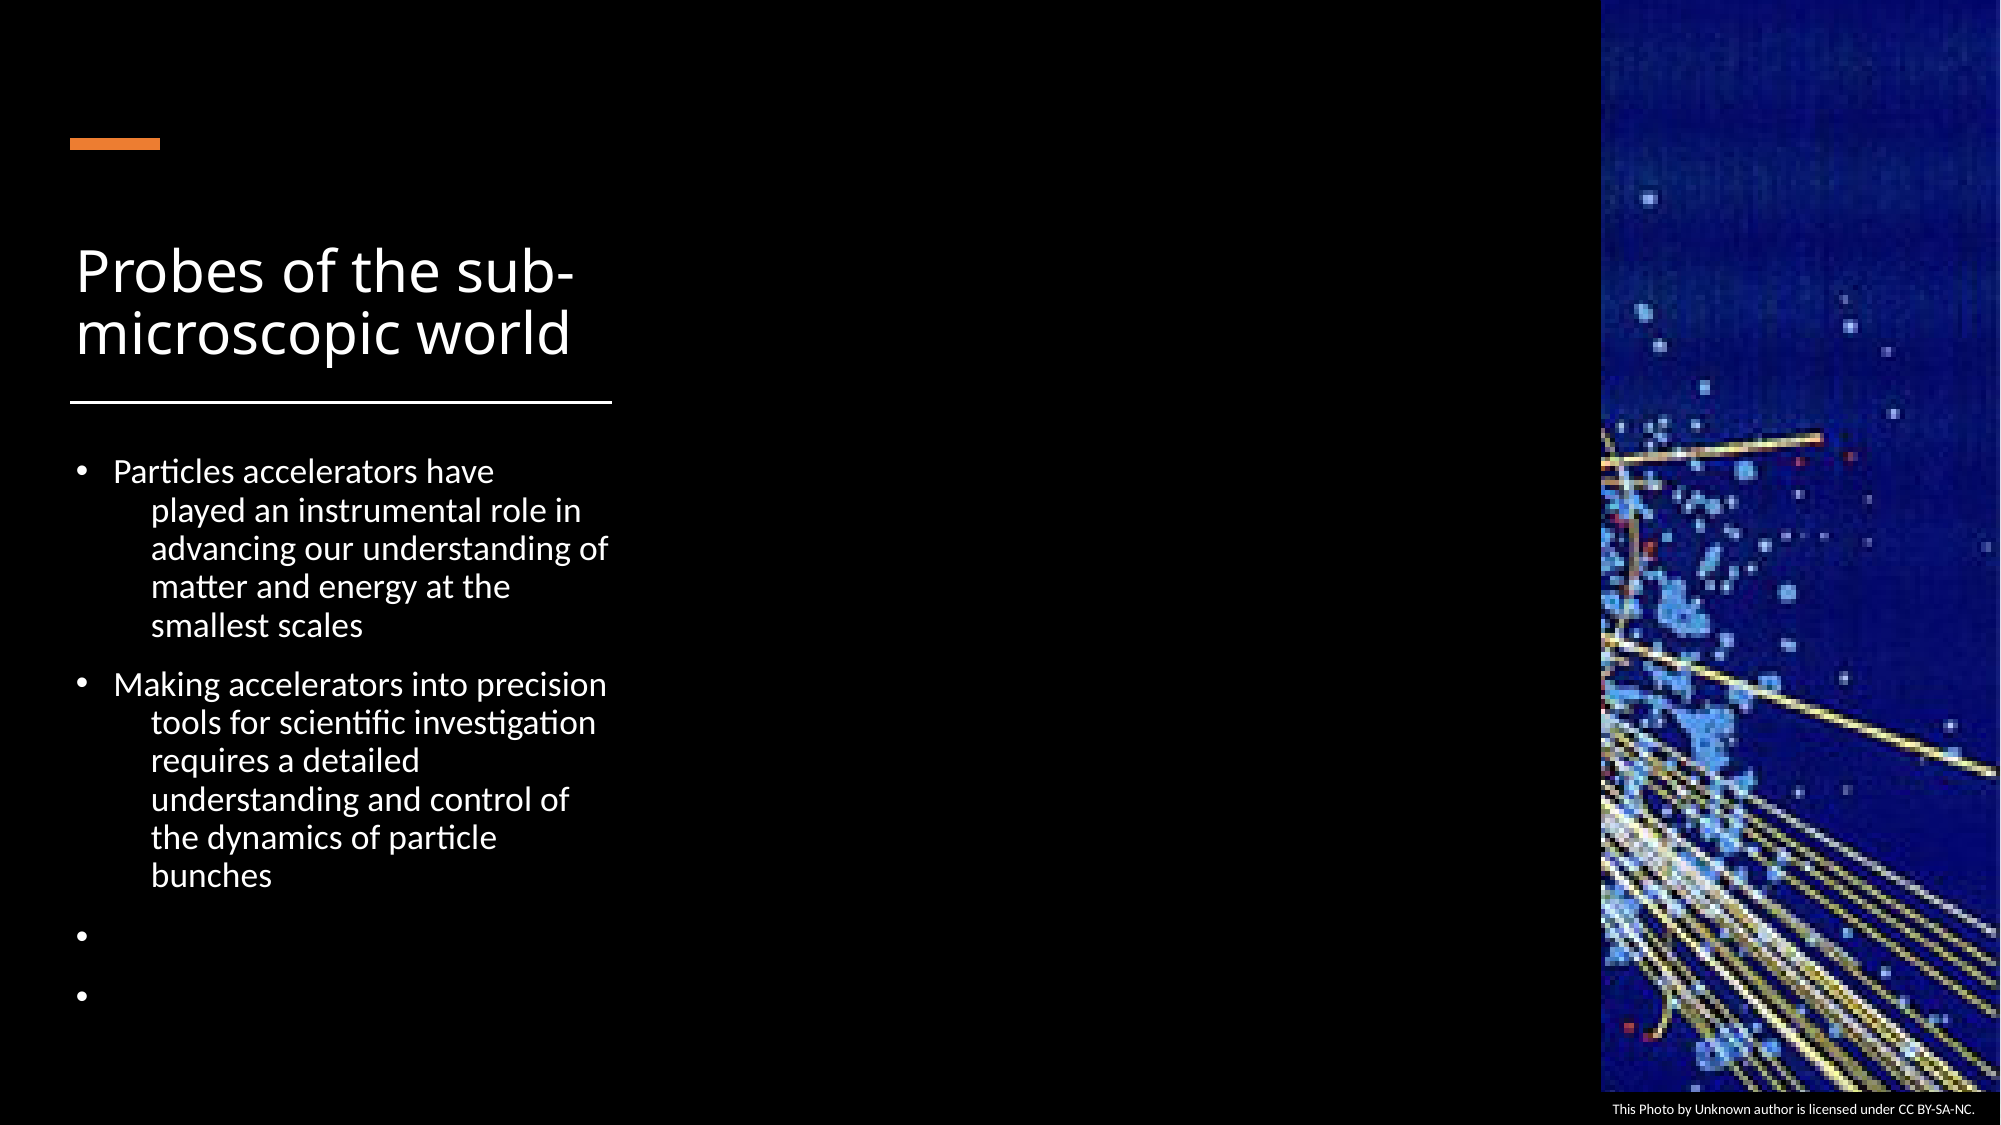

# Probes of the sub-microscopic world
Particles accelerators have played an instrumental role in advancing our understanding of matter and energy at the smallest scales
Making accelerators into precision tools for scientific investigation requires a detailed understanding and control of the dynamics of particle bunches
This Photo by Unknown author is licensed under CC BY-SA-NC.